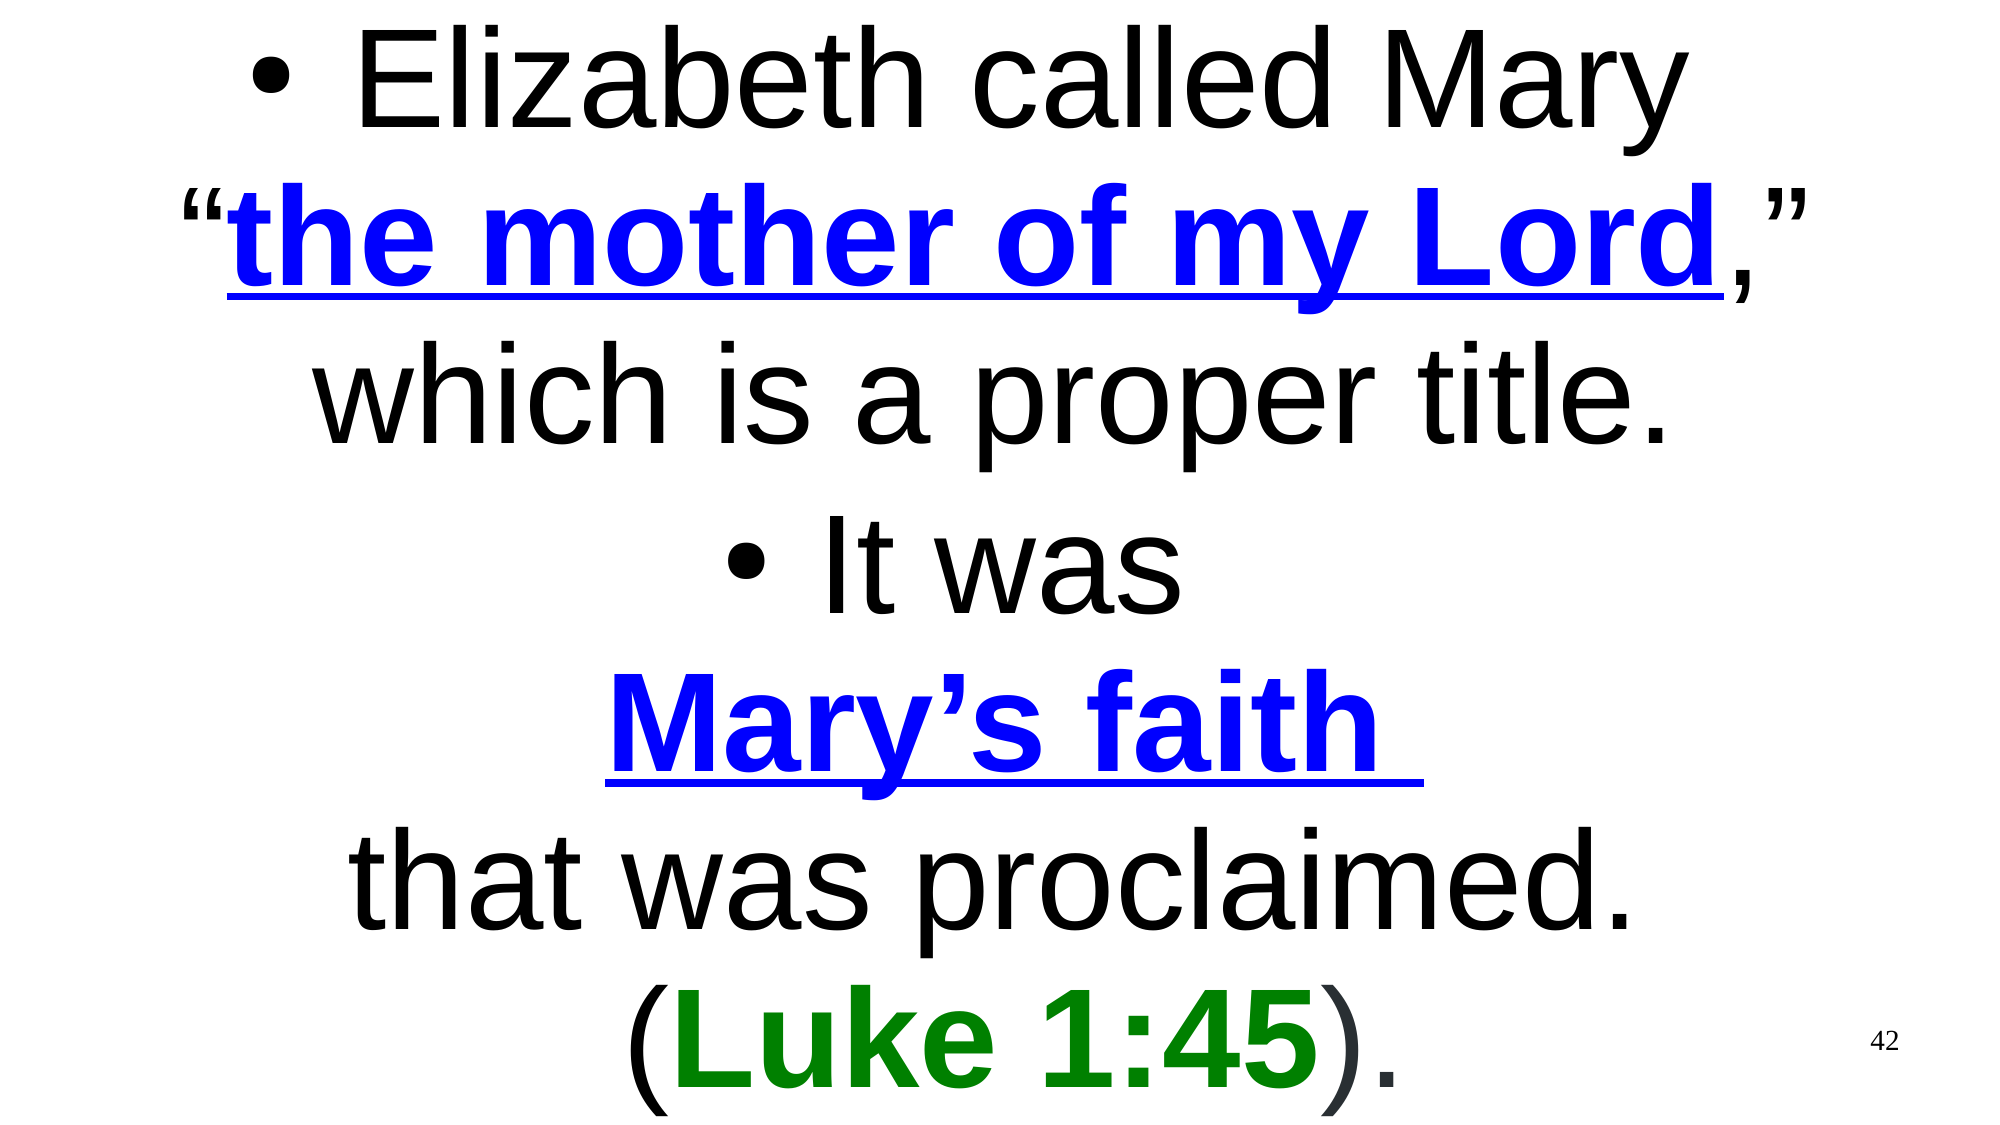

# Elizabeth called Mary “the mother of my Lord,” which is a proper title.
It was
Mary’s faith
that was proclaimed.
(Luke 1:45).
42